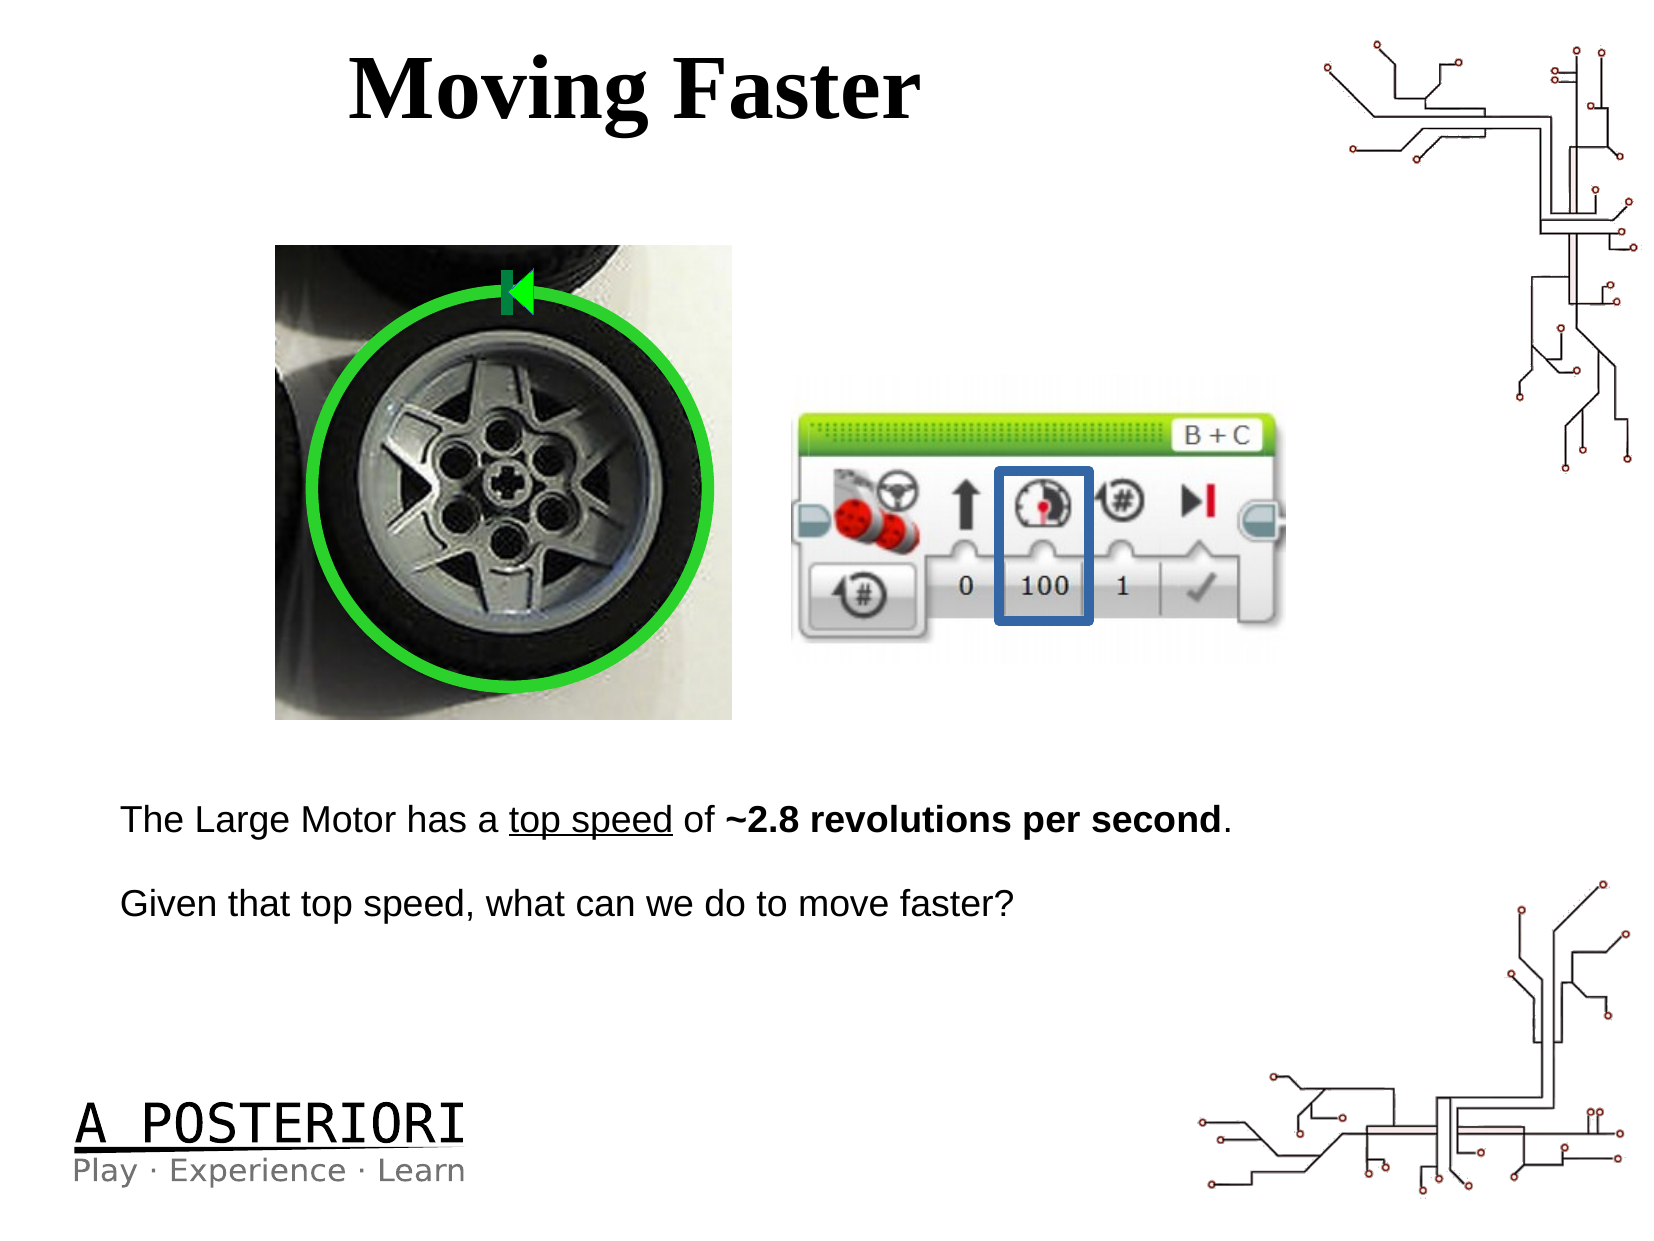

# Moving Faster
The Large Motor has a top speed of ~2.8 revolutions per second.
Given that top speed, what can we do to move faster?